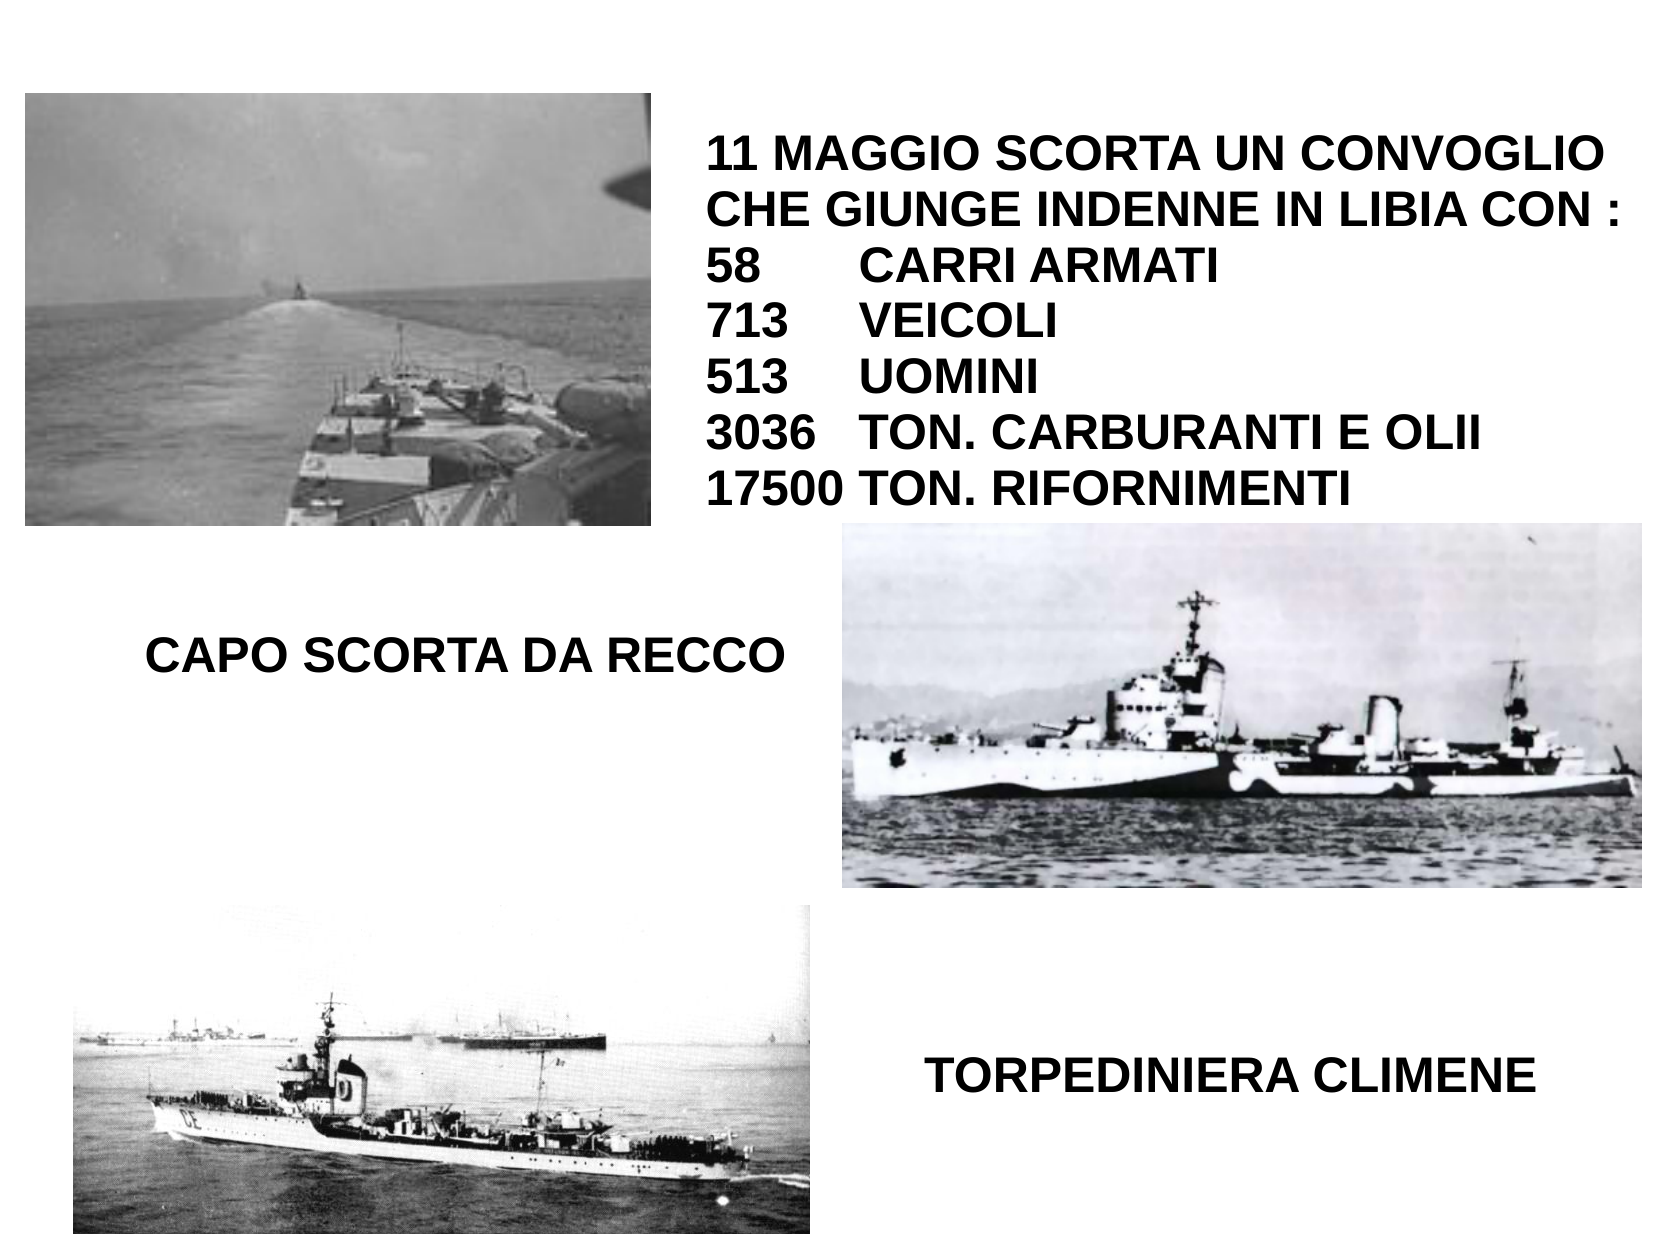

11 MAGGIO SCORTA UN CONVOGLIO
CHE GIUNGE INDENNE IN LIBIA CON :
58 CARRI ARMATI
713 VEICOLI
513 UOMINI
3036 TON. CARBURANTI E OLII
17500 TON. RIFORNIMENTI
CAPO SCORTA DA RECCO
TORPEDINIERA CLIMENE